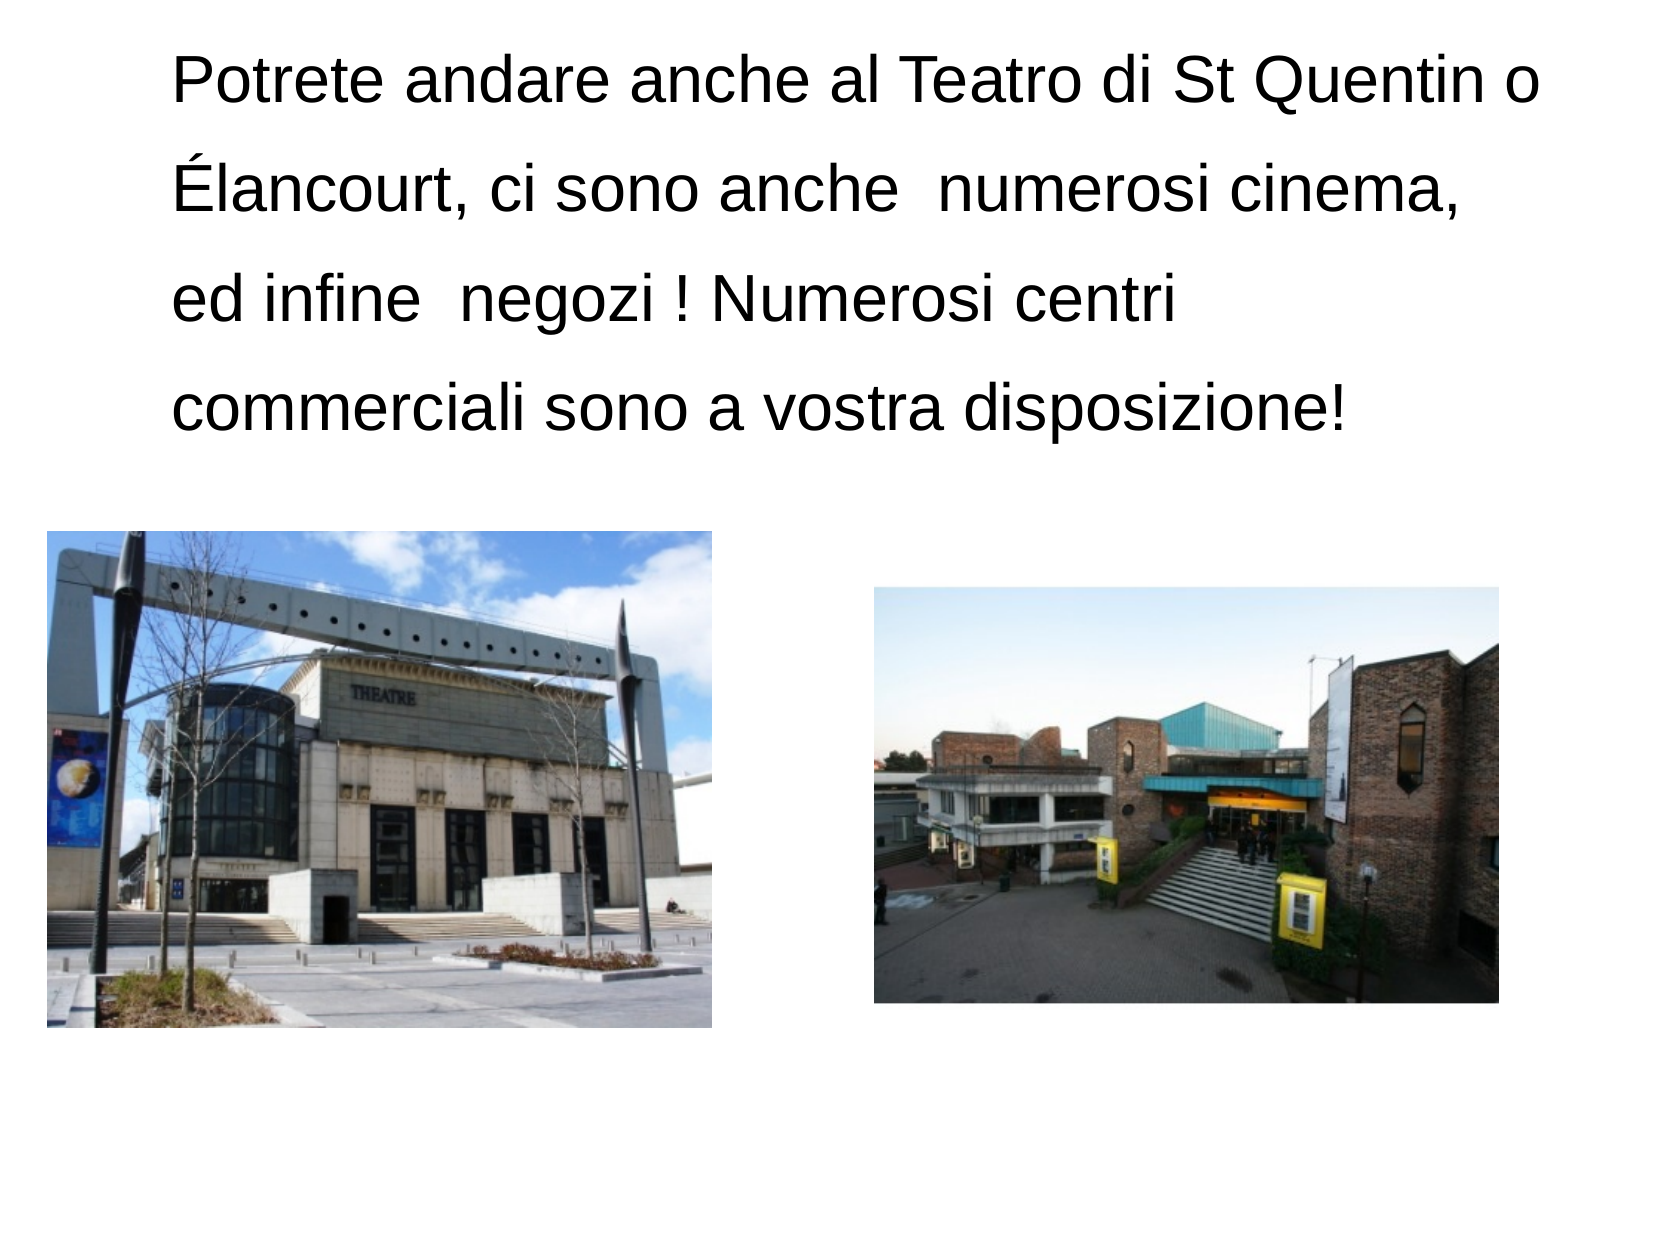

# Potrete andare anche al Teatro di St Quentin o
Élancourt, ci sono anche numerosi cinema,
ed infine negozi ! Numerosi centri
commerciali sono a vostra disposizione!